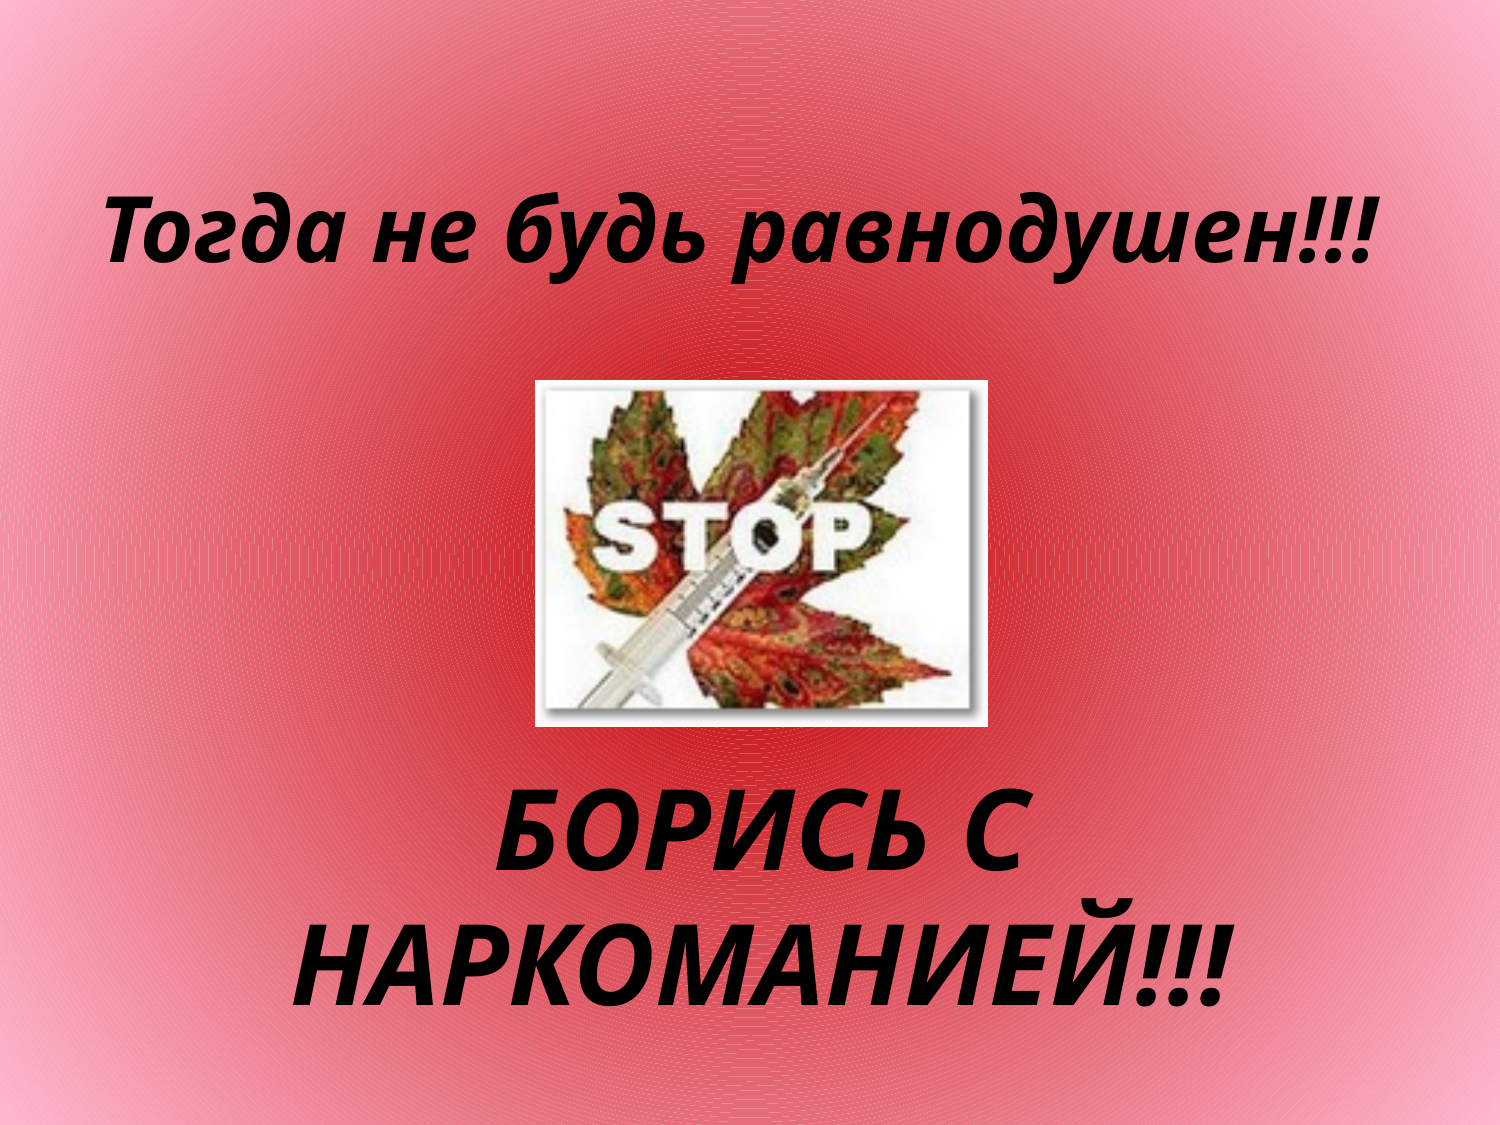

# Тогда не будь равнодушен!!!
БОРИСЬ С НАРКОМАНИЕЙ!!!